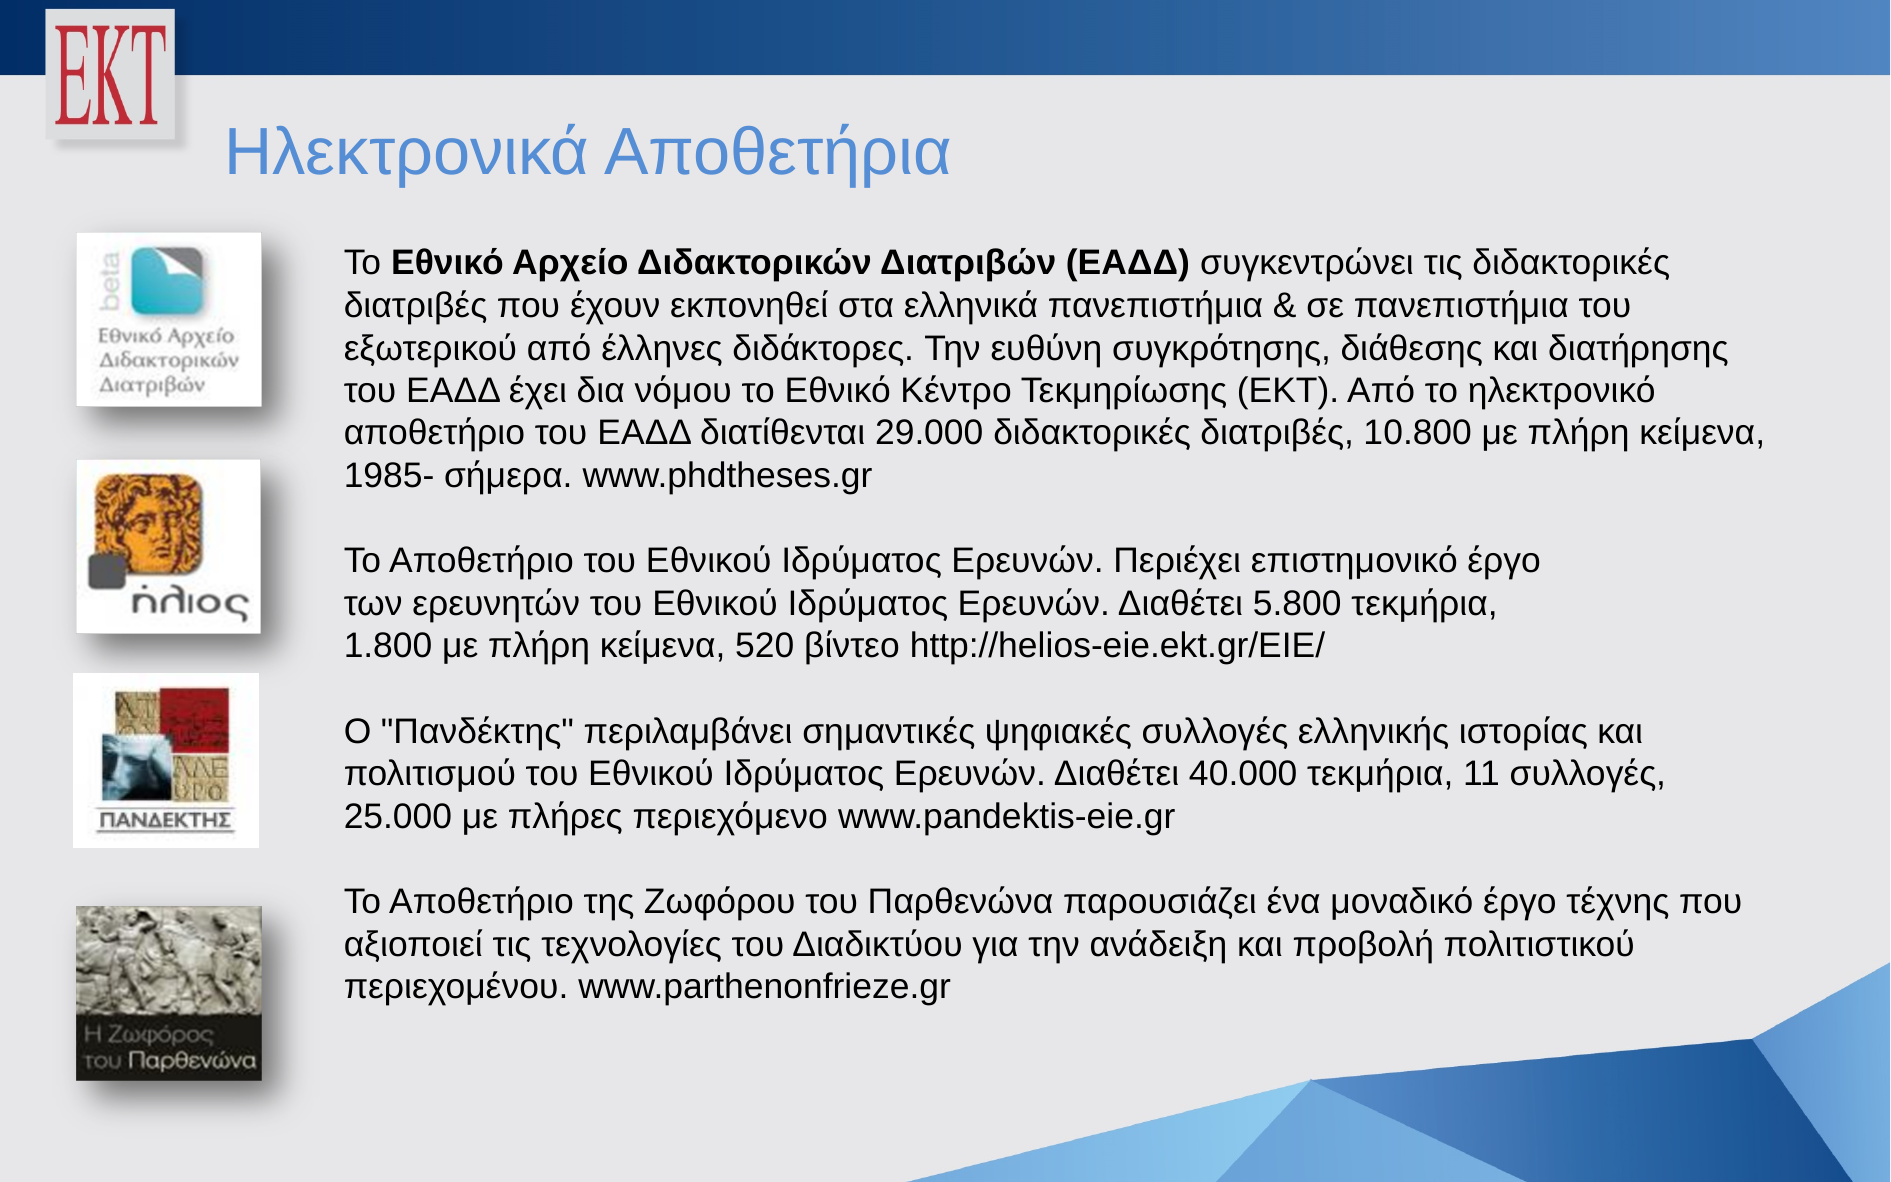

# Ηλεκτρονικά Αποθετήρια
Το Εθνικό Αρχείο Διδακτορικών Διατριβών (ΕΑΔΔ) συγκεντρώνει τις διδακτορικές διατριβές που έχουν εκπονηθεί στα ελληνικά πανεπιστήμια & σε πανεπιστήμια του εξωτερικού από έλληνες διδάκτορες. Την ευθύνη συγκρότησης, διάθεσης και διατήρησης του ΕΑΔΔ έχει δια νόμου το Εθνικό Κέντρο Τεκμηρίωσης (ΕΚΤ). Από το ηλεκτρονικό αποθετήριο του ΕΑΔΔ διατίθενται 29.000 διδακτορικές διατριβές, 10.800 με πλήρη κείμενα, 1985- σήμερα. www.phdtheses.gr
Το Αποθετήριο του Εθνικού Ιδρύματος Ερευνών. Περιέχει επιστημονικό έργο
των ερευνητών του Εθνικού Ιδρύματος Ερευνών. Διαθέτει 5.800 τεκμήρια,
1.800 με πλήρη κείμενα, 520 βίντεο http://helios-eie.ekt.gr/EIE/
Ο "Πανδέκτης" περιλαμβάνει σημαντικές ψηφιακές συλλογές ελληνικής ιστορίας και πολιτισμού του Εθνικού Ιδρύματος Ερευνών. Διαθέτει 40.000 τεκμήρια, 11 συλλογές, 25.000 με πλήρες περιεχόμενο www.pandektis-eie.gr
Το Αποθετήριο της Ζωφόρου του Παρθενώνα παρουσιάζει ένα μοναδικό έργο τέχνης που αξιοποιεί τις τεχνολογίες του Διαδικτύου για την ανάδειξη και προβολή πολιτιστικού περιεχομένου. www.parthenonfrieze.gr